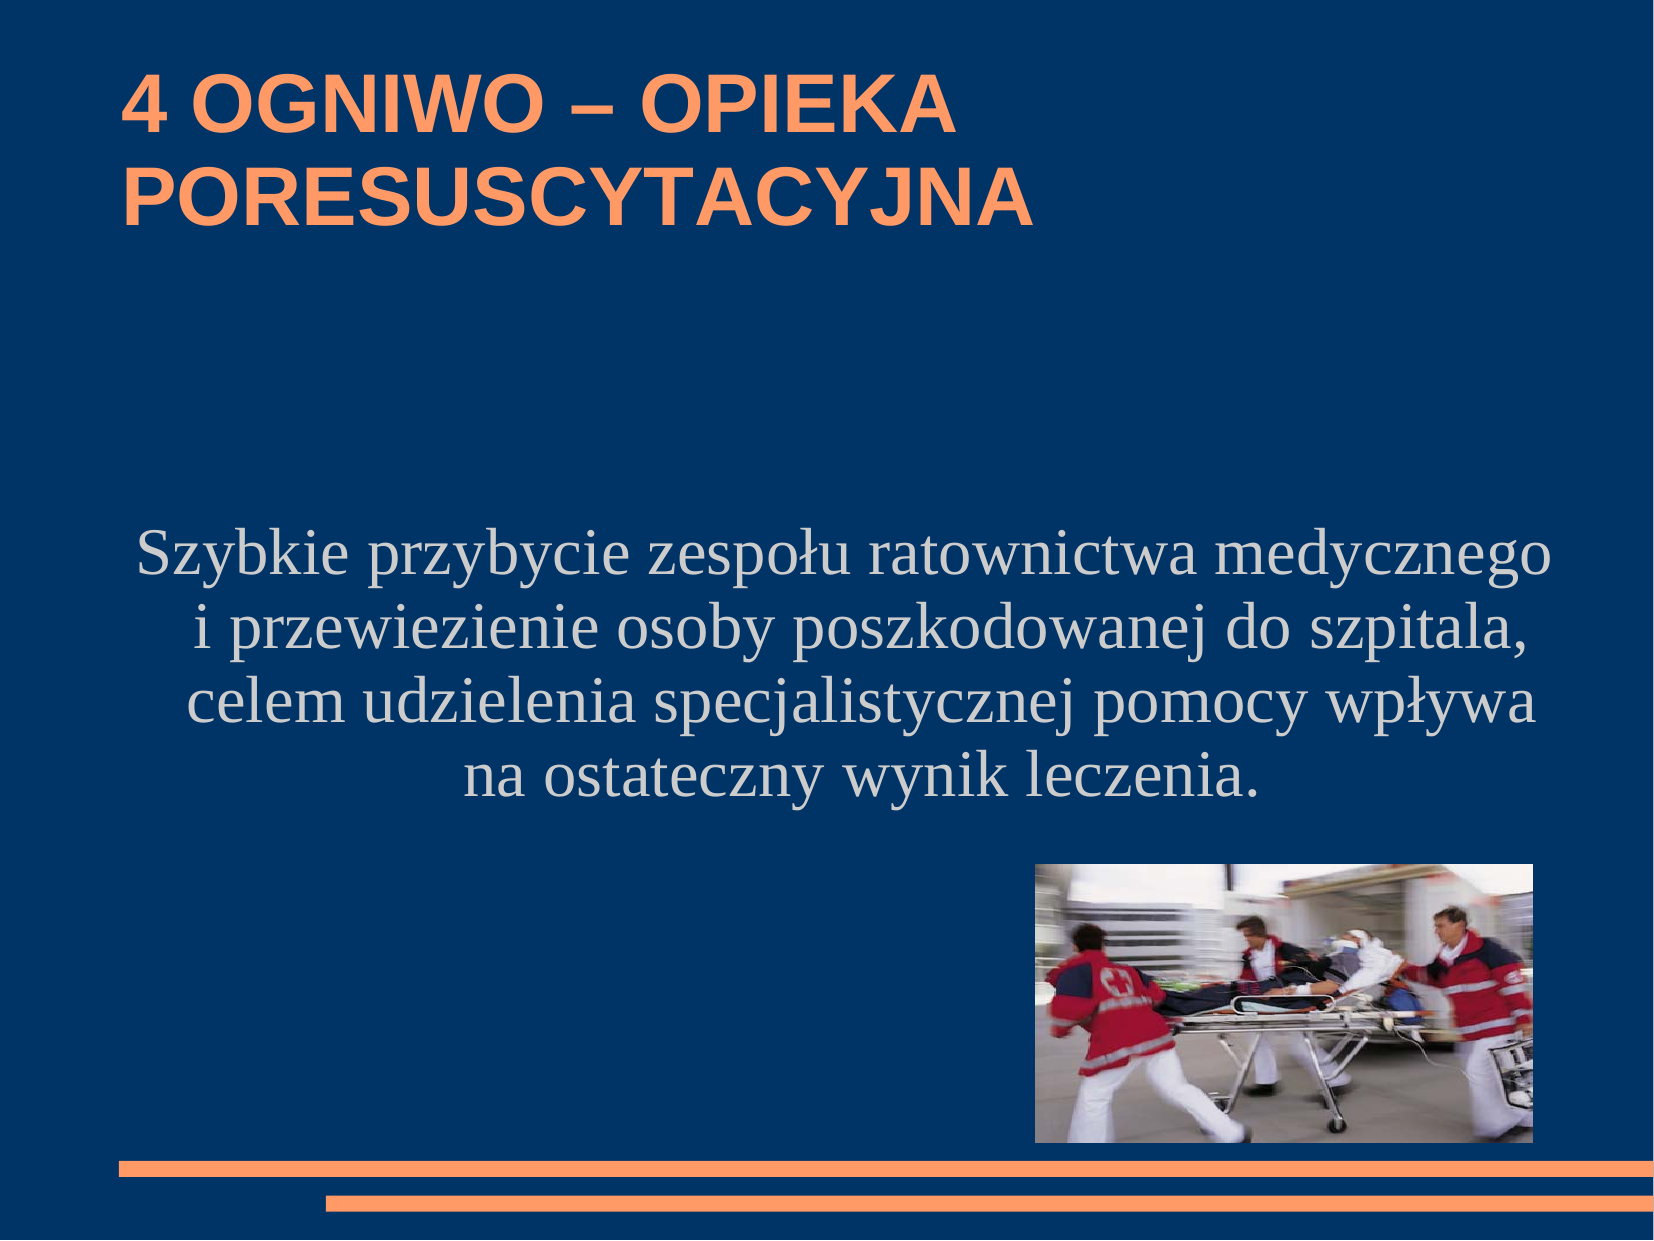

# 4 OGNIWO – OPIEKA PORESUSCYTACYJNA
Szybkie przybycie zespołu ratownictwa medycznego i przewiezienie osoby poszkodowanej do szpitala, celem udzielenia specjalistycznej pomocy wpływa na ostateczny wynik leczenia.